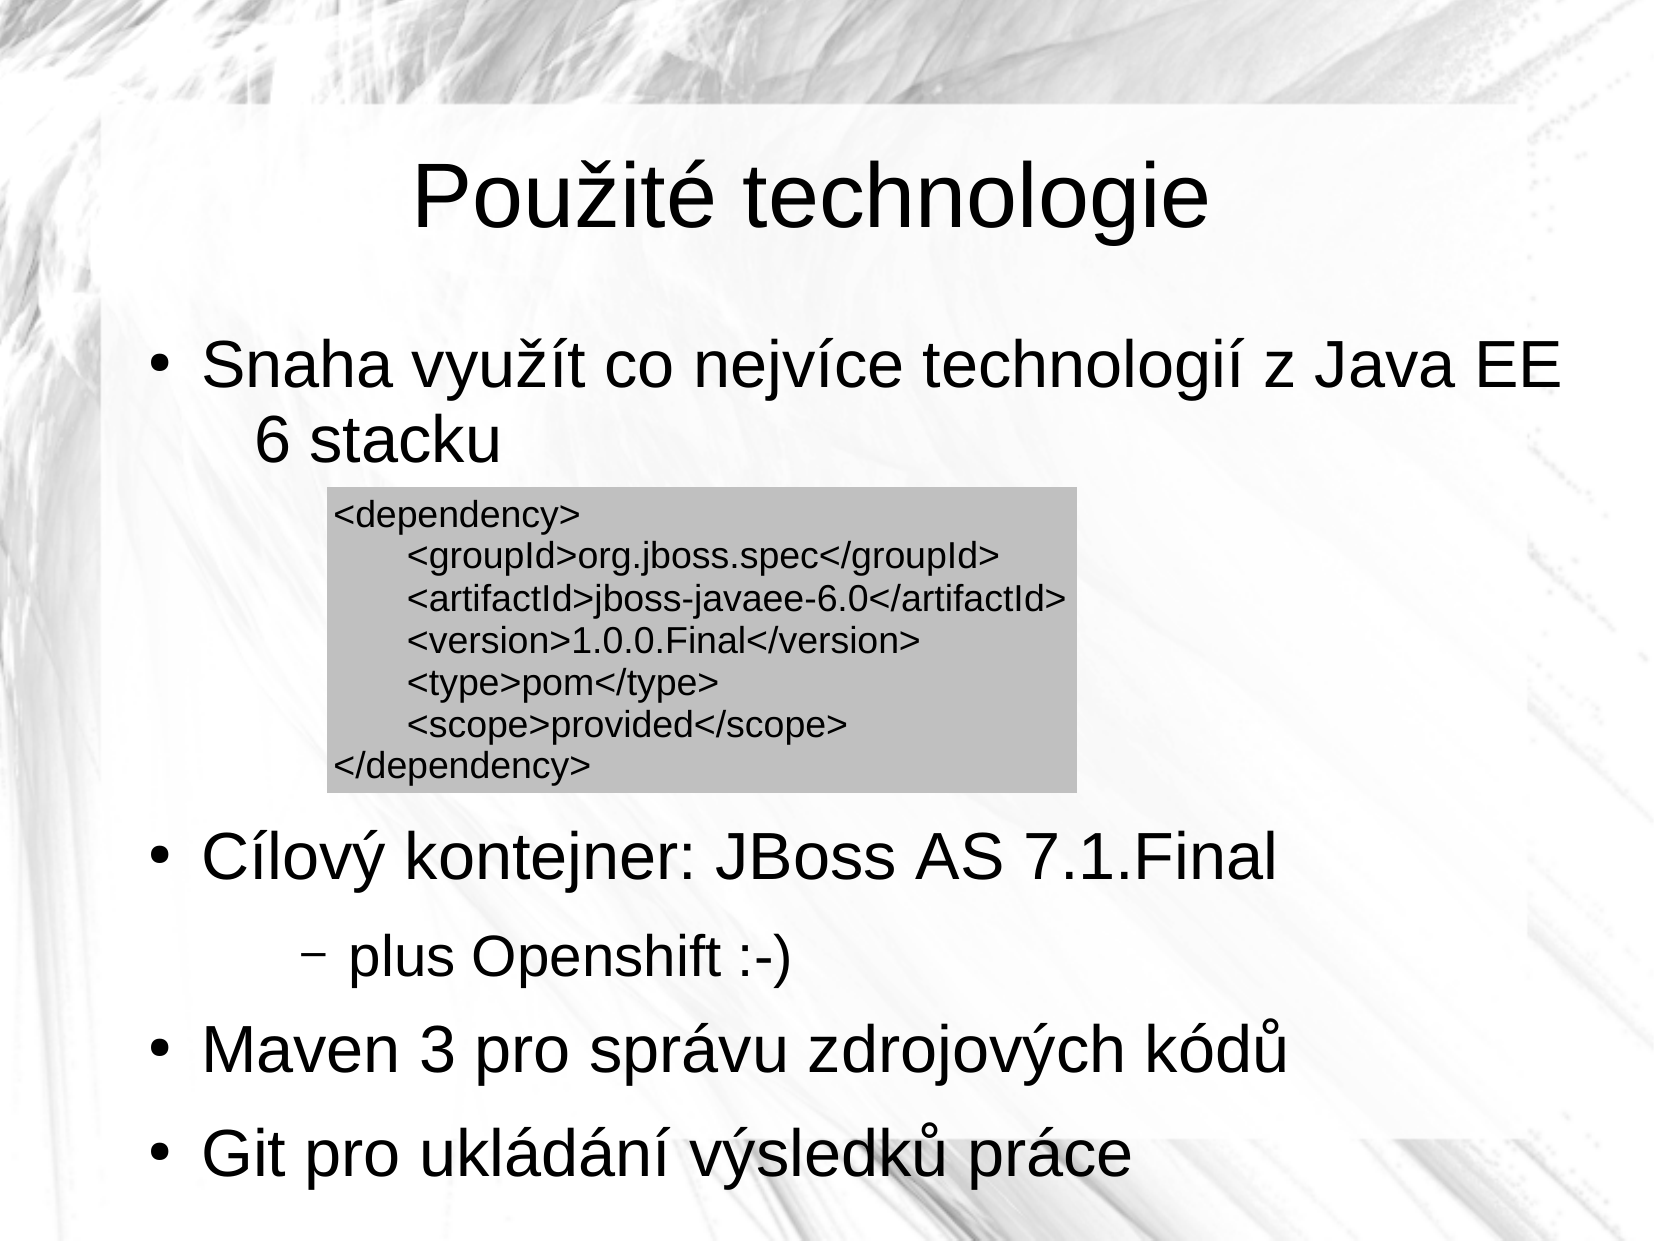

# Použité technologie
Snaha využít co nejvíce technologií z Java EE 6 stacku
Cílový kontejner: JBoss AS 7.1.Final
plus Openshift :-)
Maven 3 pro správu zdrojových kódů
Git pro ukládání výsledků práce
| <dependency> <groupId>org.jboss.spec</groupId> <artifactId>jboss-javaee-6.0</artifactId> <version>1.0.0.Final</version> <type>pom</type> <scope>provided</scope> </dependency> |
| --- |